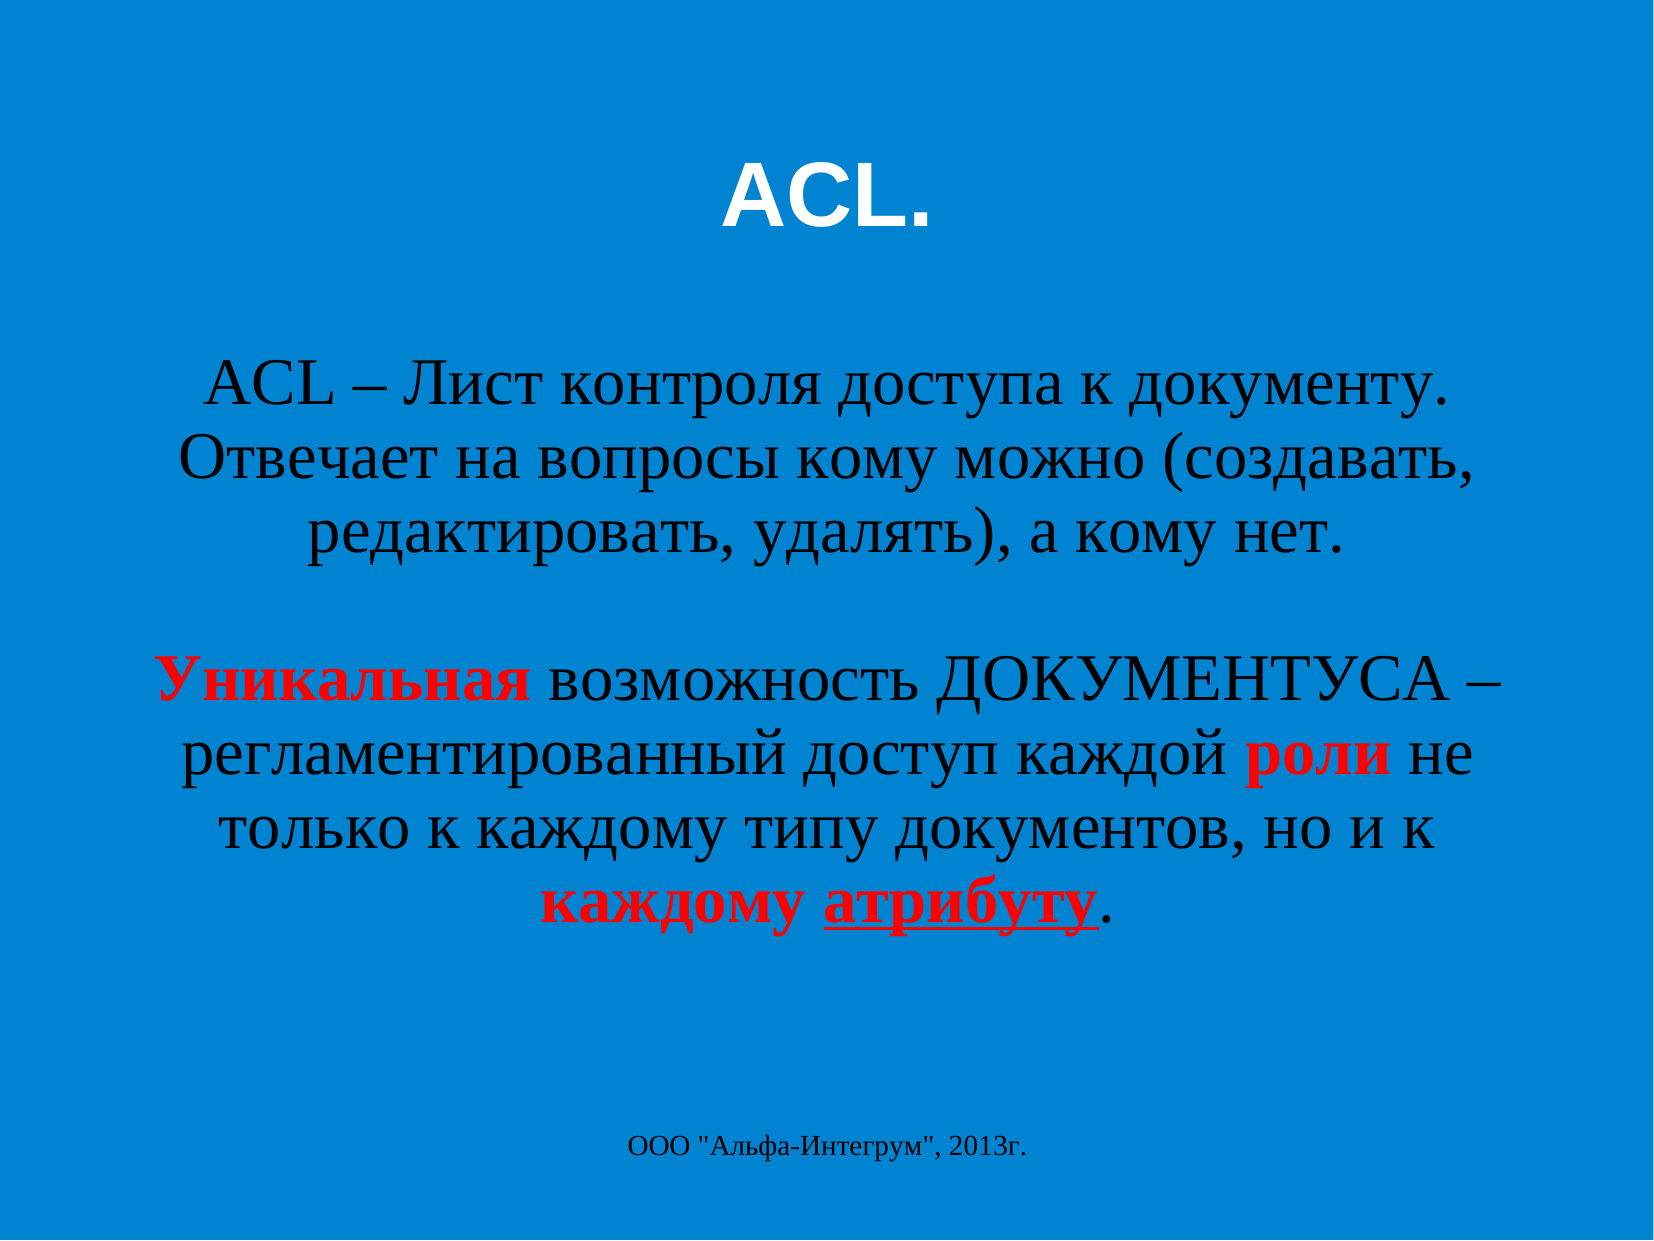

# ACL.
ACL – Лист контроля доступа к документу.
Отвечает на вопросы кому можно (создавать, редактировать, удалять), а кому нет.
Уникальная возможность ДОКУМЕНТУСА – регламентированный доступ каждой роли не только к каждому типу документов, но и к каждому атрибуту.
ООО "Альфа-Интегрум", 2013г.